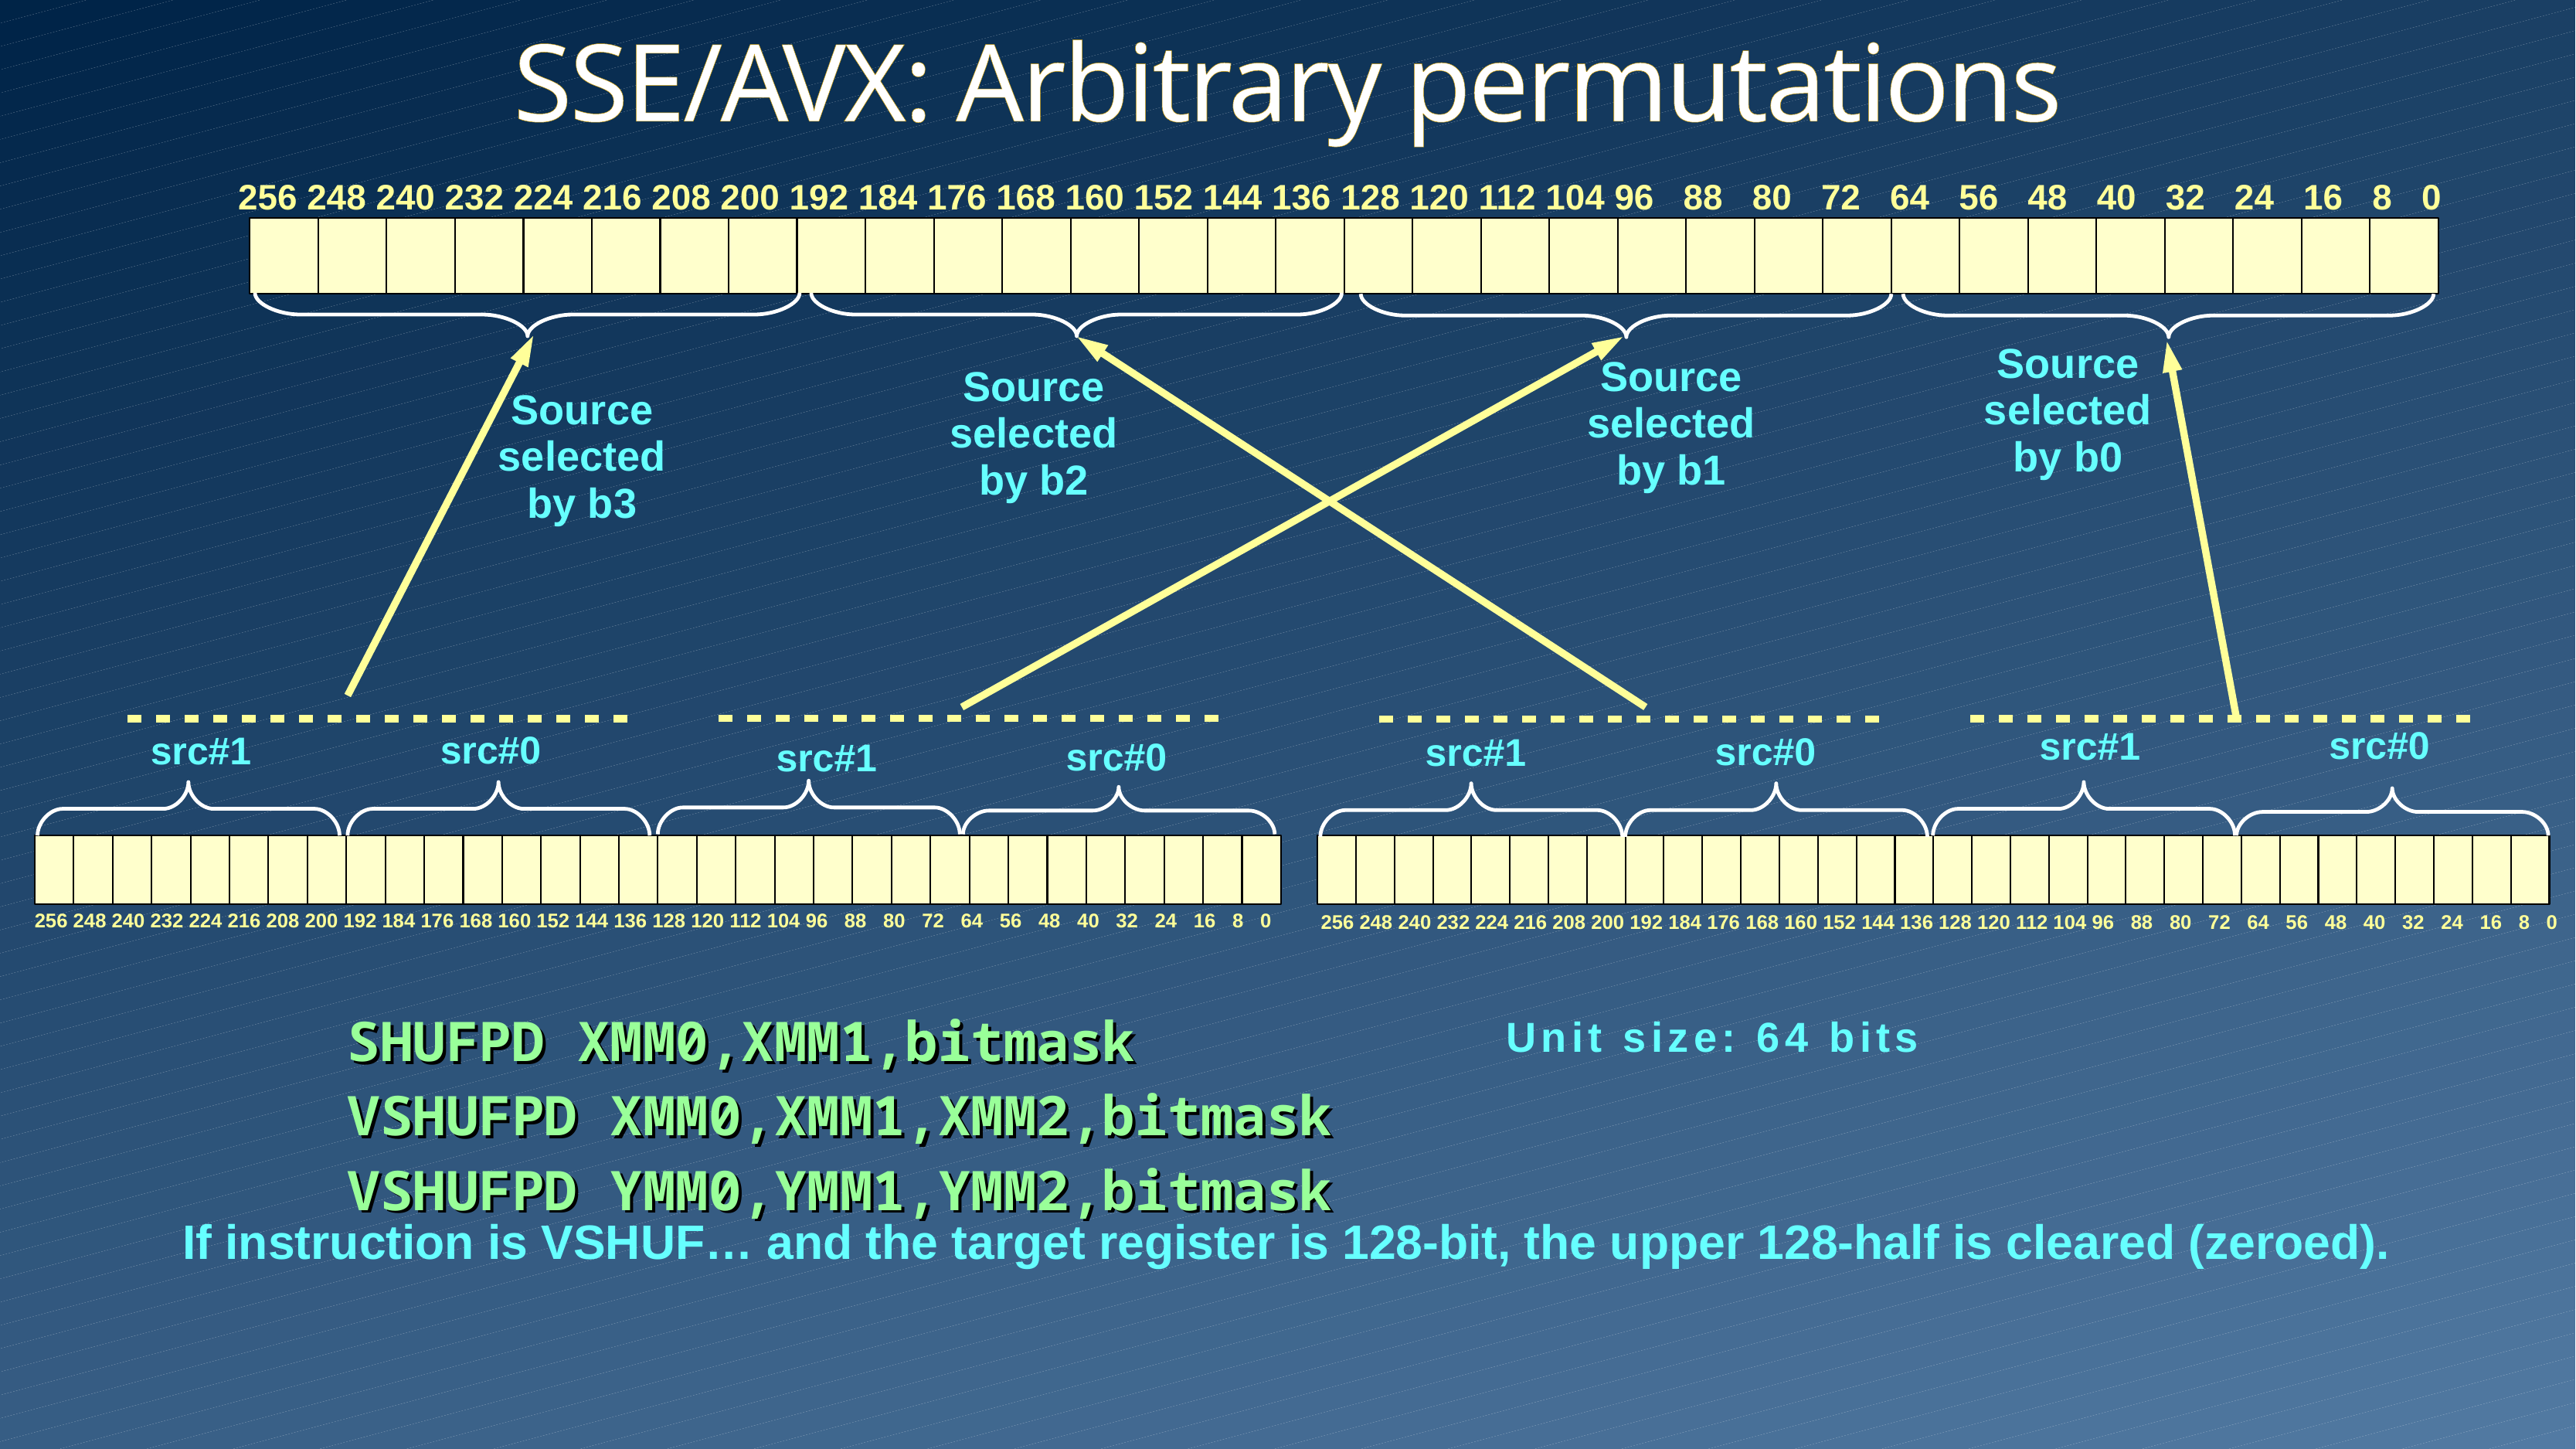

# SSE/AVX: Arbitrary permutations
256 248 240 232 224 216 208 200 192 184 176 168 160 152 144 136 128 120 112 104 96 88 80 72 64 56 48 40 32 24 16 8 0
Source
selected
by b0
Source
selected
by b1
Source
selected
by b2
Source
selected
by b3
src#0
src#1
src#0
src#1
src#0
src#1
src#0
src#1
256 248 240 232 224 216 208 200 192 184 176 168 160 152 144 136 128 120 112 104 96 88 80 72 64 56 48 40 32 24 16 8 0
256 248 240 232 224 216 208 200 192 184 176 168 160 152 144 136 128 120 112 104 96 88 80 72 64 56 48 40 32 24 16 8 0
SHUFPD XMM0,XMM1,bitmask
VSHUFPD XMM0,XMM1,XMM2,bitmask
VSHUFPD YMM0,YMM1,YMM2,bitmask
Unit size: 64 bits
If instruction is VSHUF… and the target register is 128-bit, the upper 128-half is cleared (zeroed).